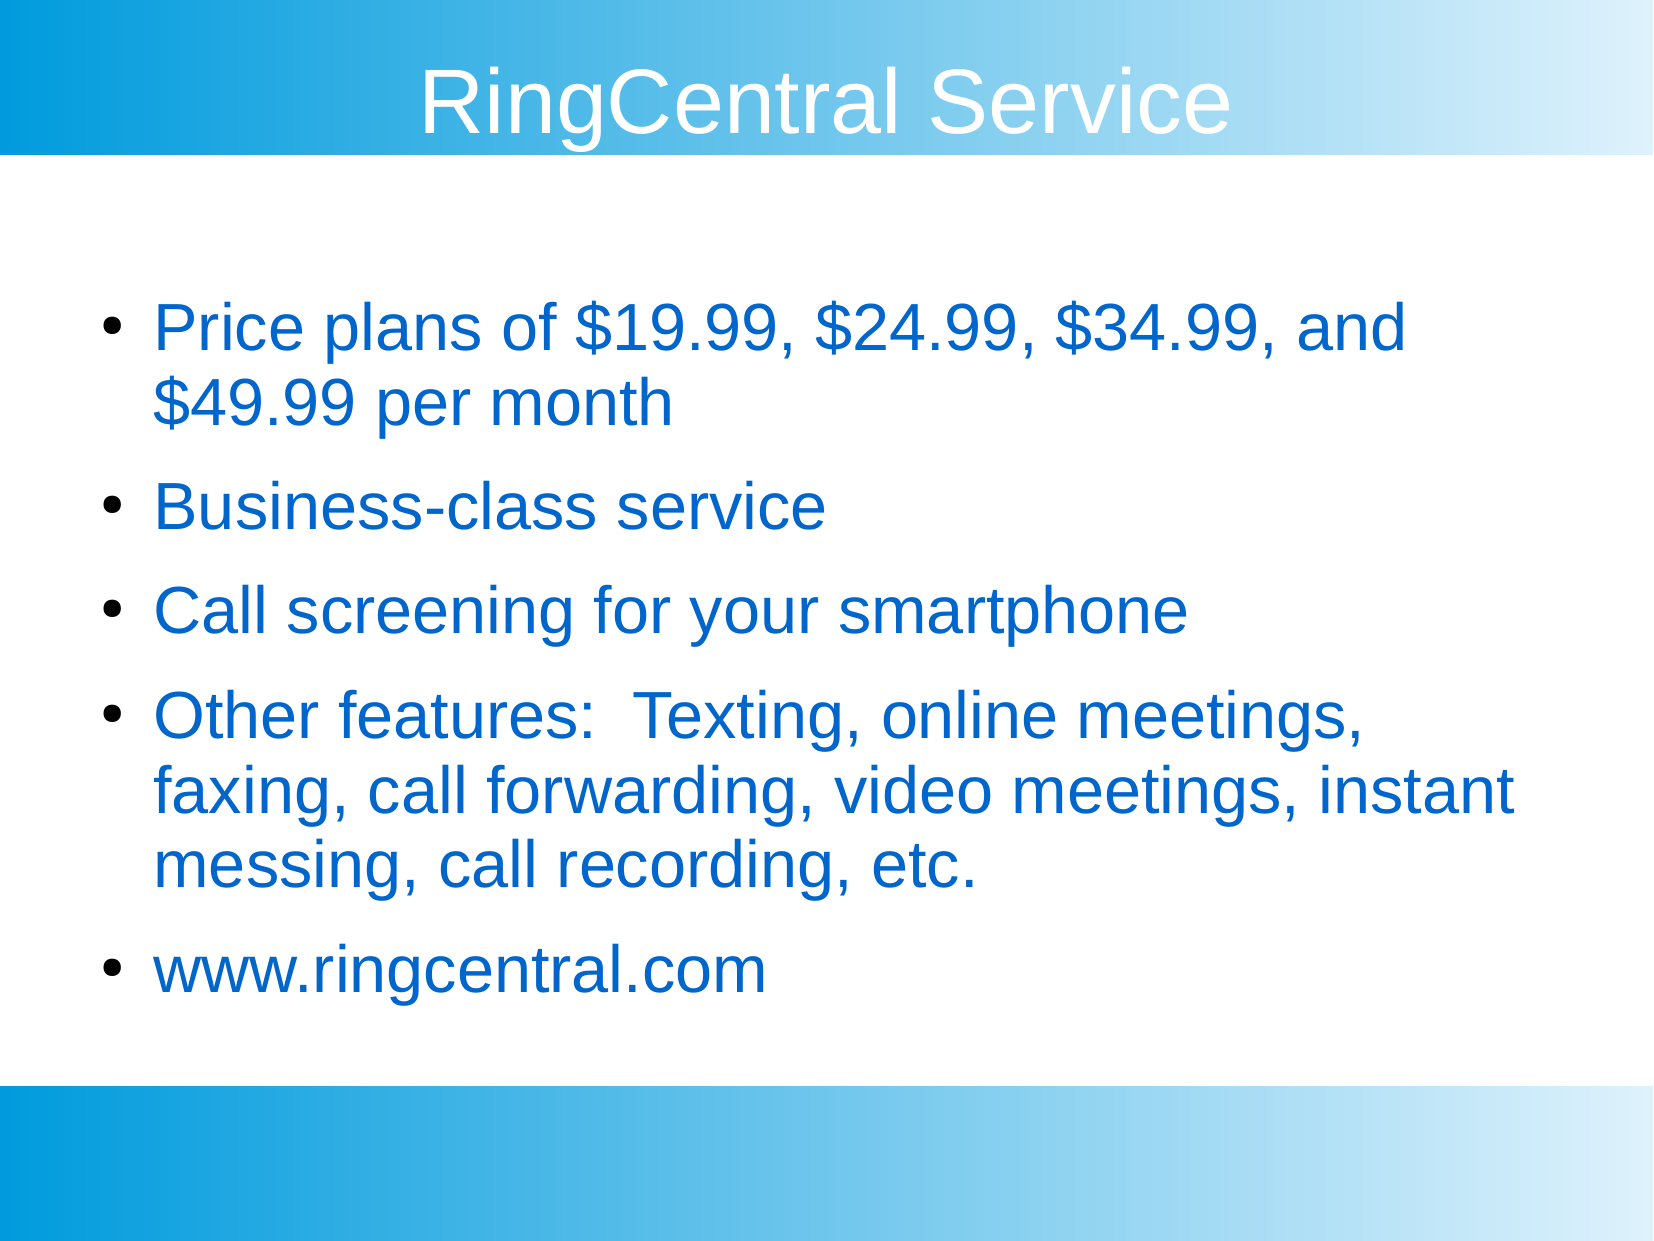

# RingCentral Service
Price plans of $19.99, $24.99, $34.99, and $49.99 per month
Business-class service
Call screening for your smartphone
Other features: Texting, online meetings, faxing, call forwarding, video meetings, instant messing, call recording, etc.
www.ringcentral.com